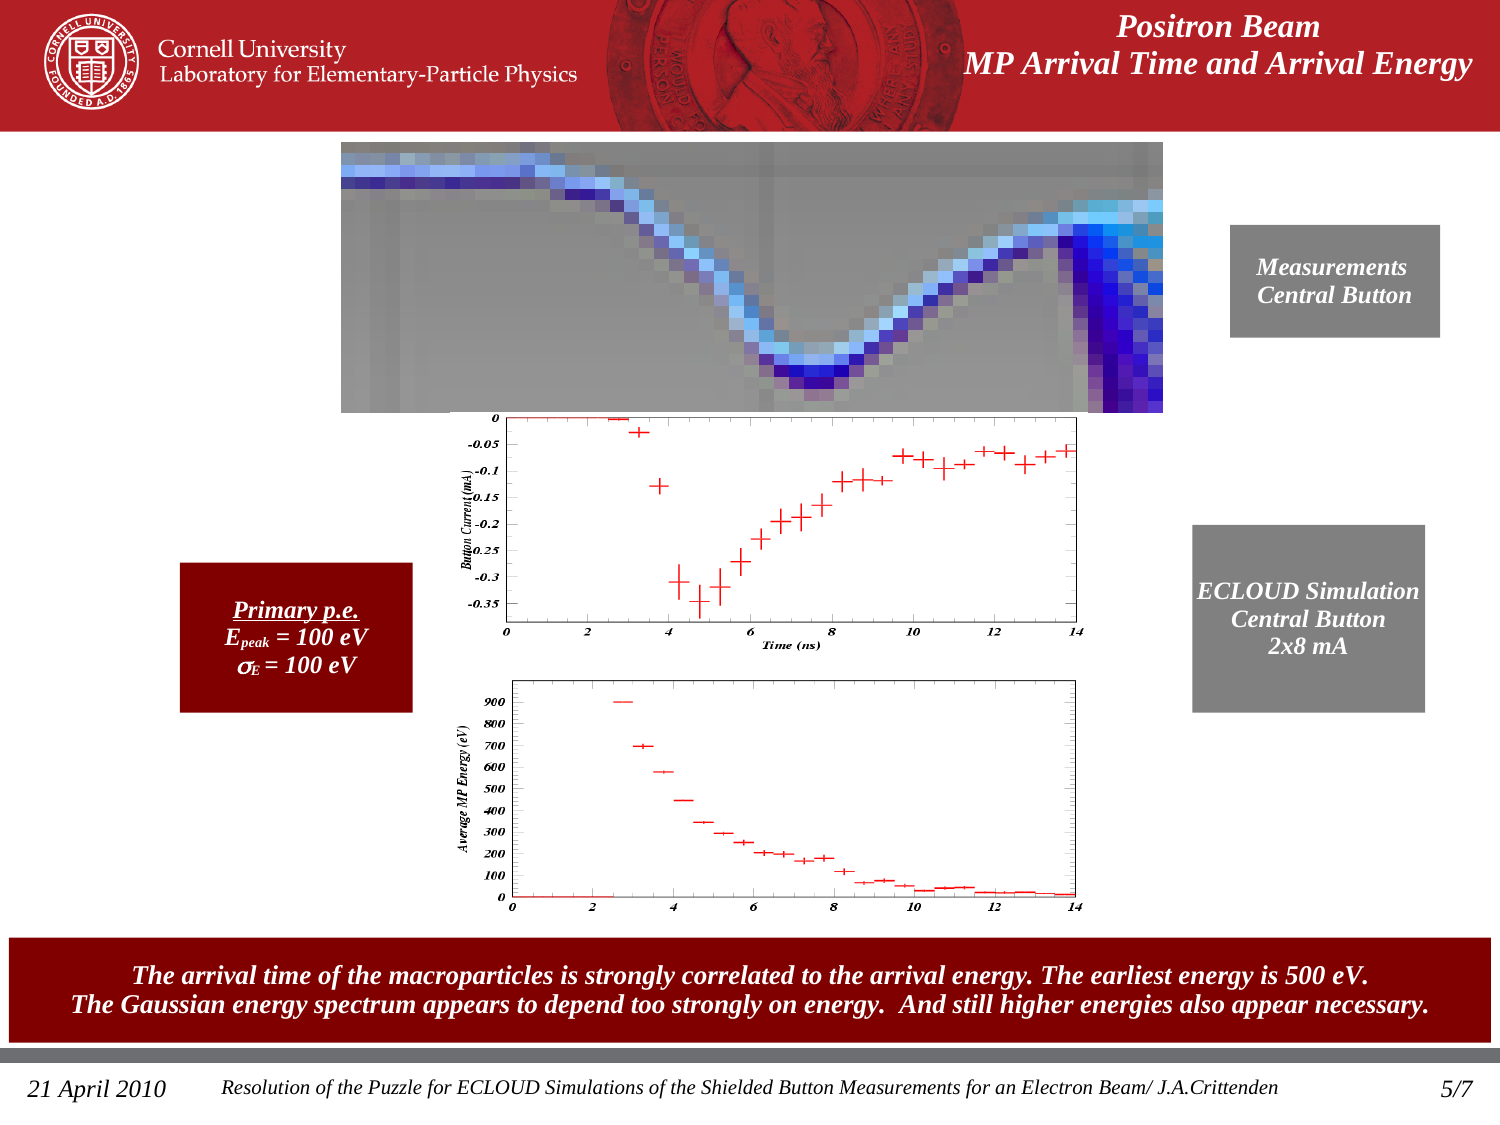

Positron Beam
MP Arrival Time and Arrival Energy
Measurements
Central Button
ECLOUD Simulation
Central Button
2x8 mA
Primary p.e.
Epeak = 100 eV
sE = 100 eV
The arrival time of the macroparticles is strongly correlated to the arrival energy. The earliest energy is 500 eV.
The Gaussian energy spectrum appears to depend too strongly on energy. And still higher energies also appear necessary.